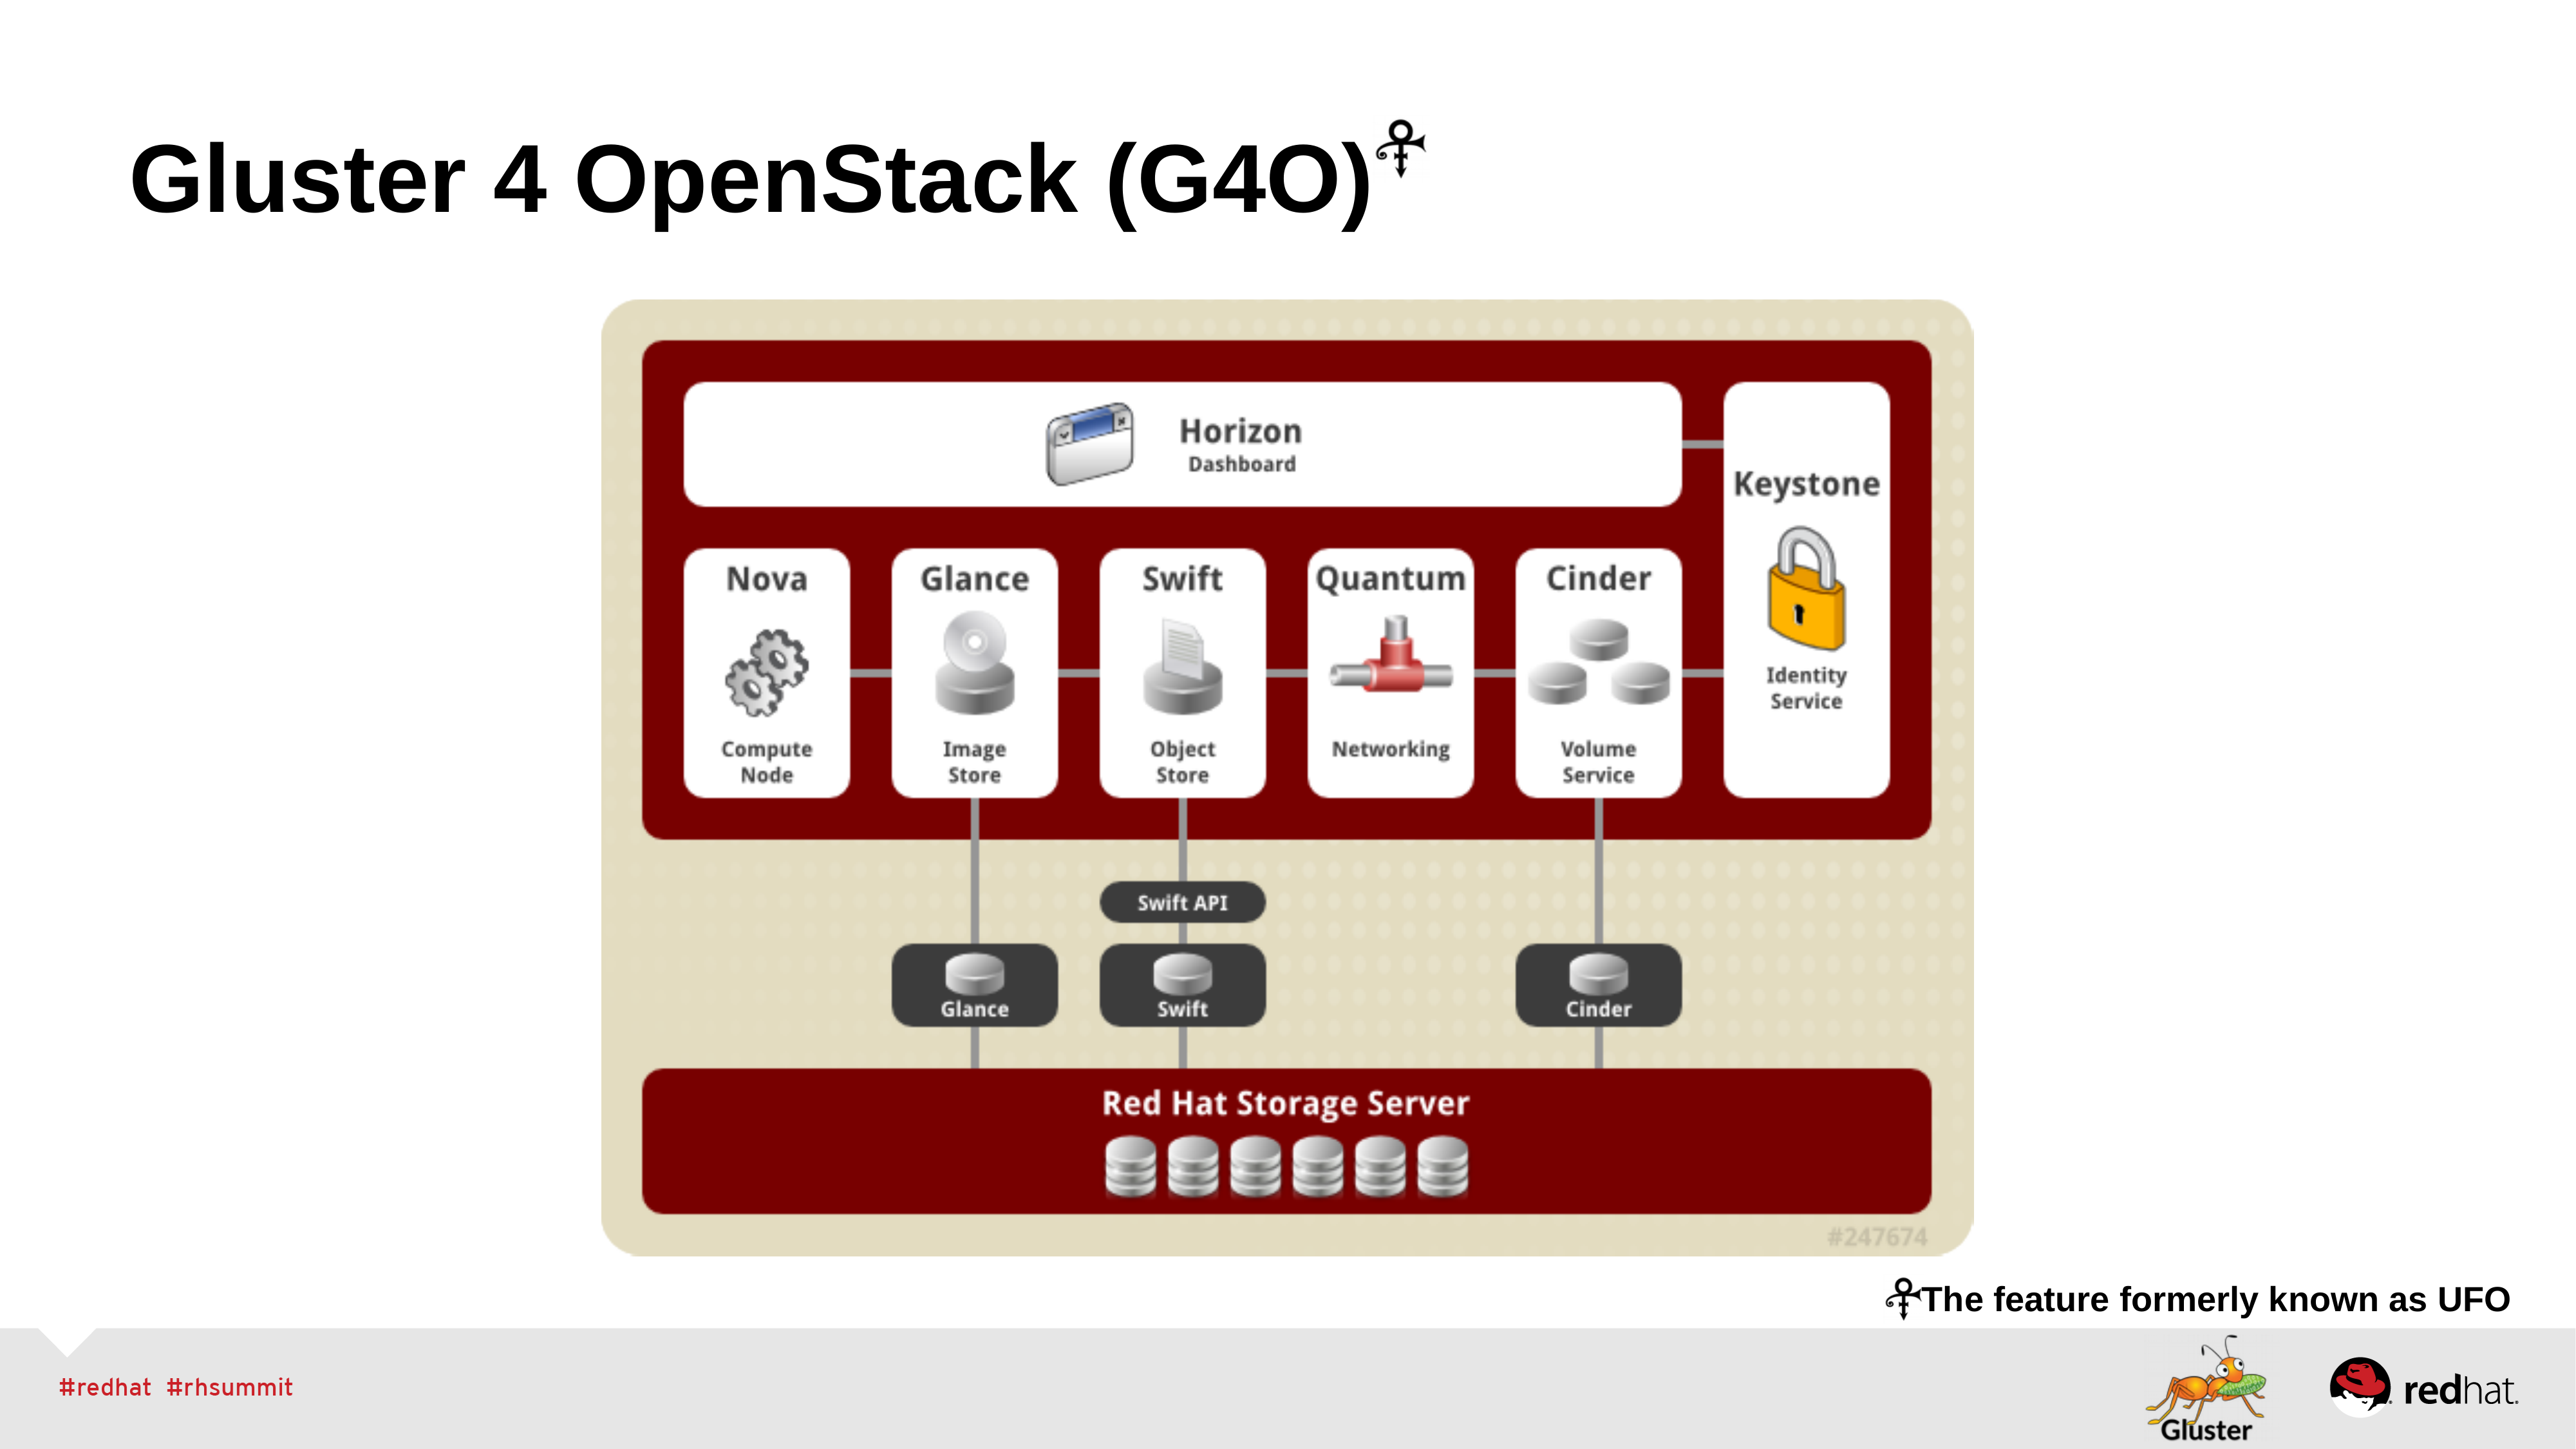

# Gluster 4 OpenStack (G4O)
The feature formerly known as UFO